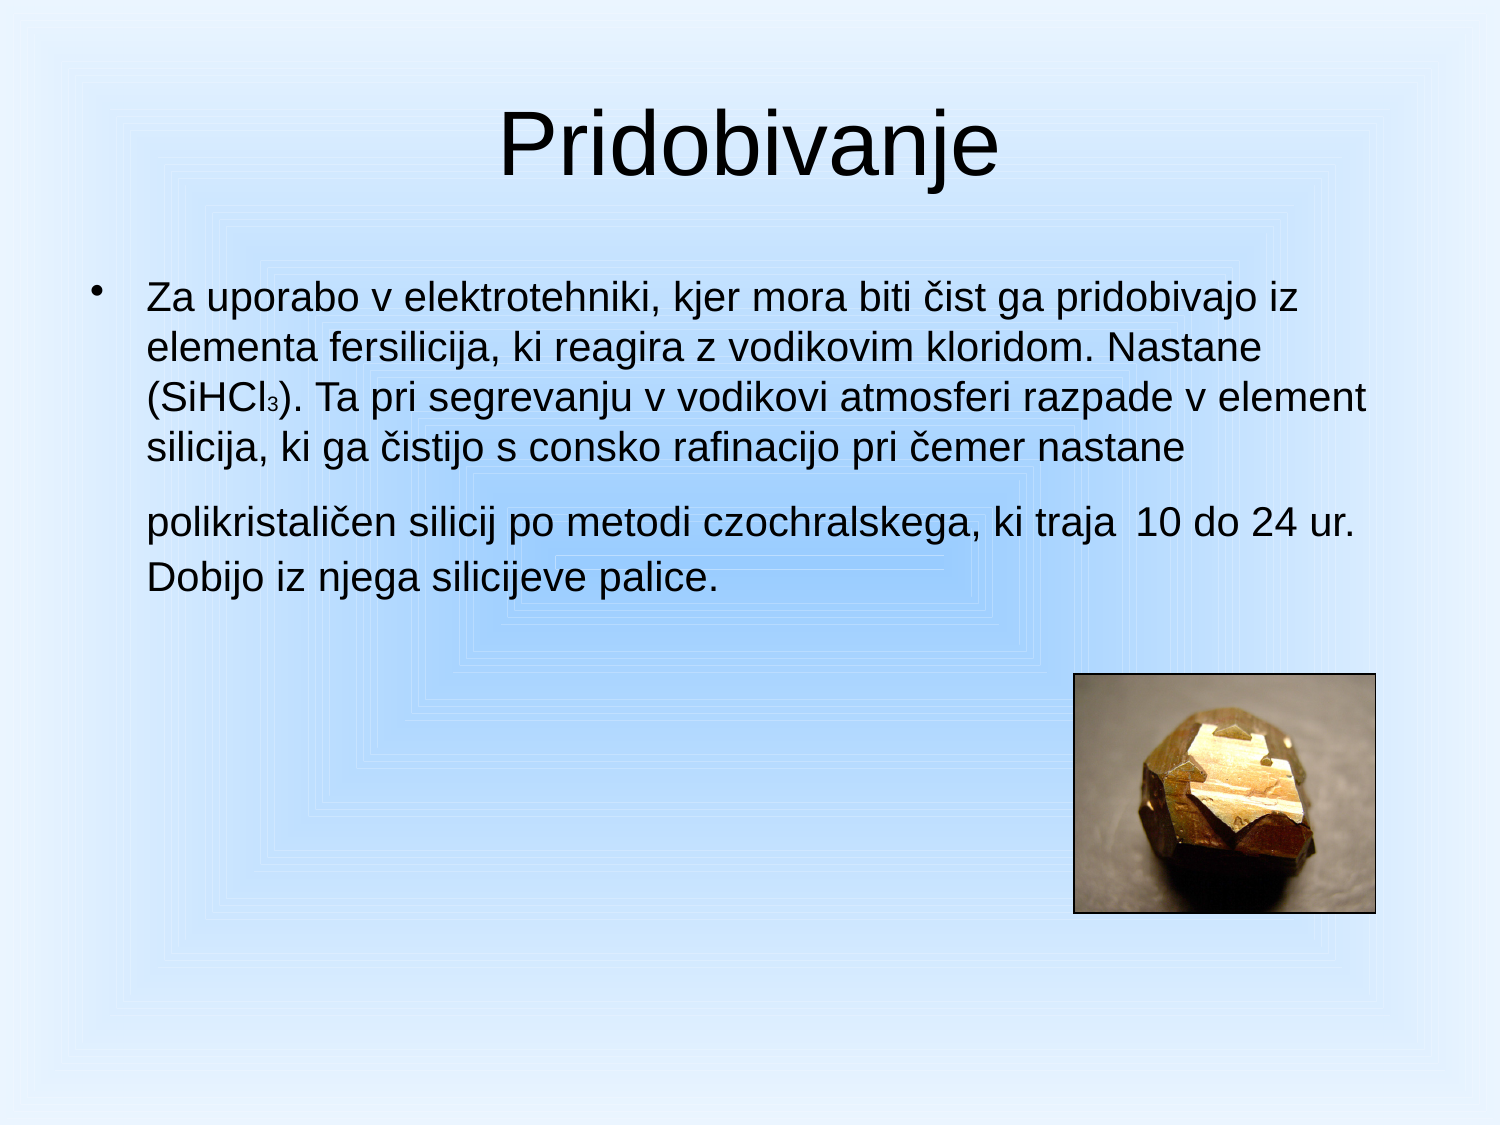

# Pridobivanje
Za uporabo v elektrotehniki, kjer mora biti čist ga pridobivajo iz elementa fersilicija, ki reagira z vodikovim kloridom. Nastane (SiHCl3). Ta pri segrevanju v vodikovi atmosferi razpade v element silicija, ki ga čistijo s consko rafinacijo pri čemer nastane polikristaličen silicij po metodi czochralskega, ki traja 10 do 24 ur. Dobijo iz njega silicijeve palice.